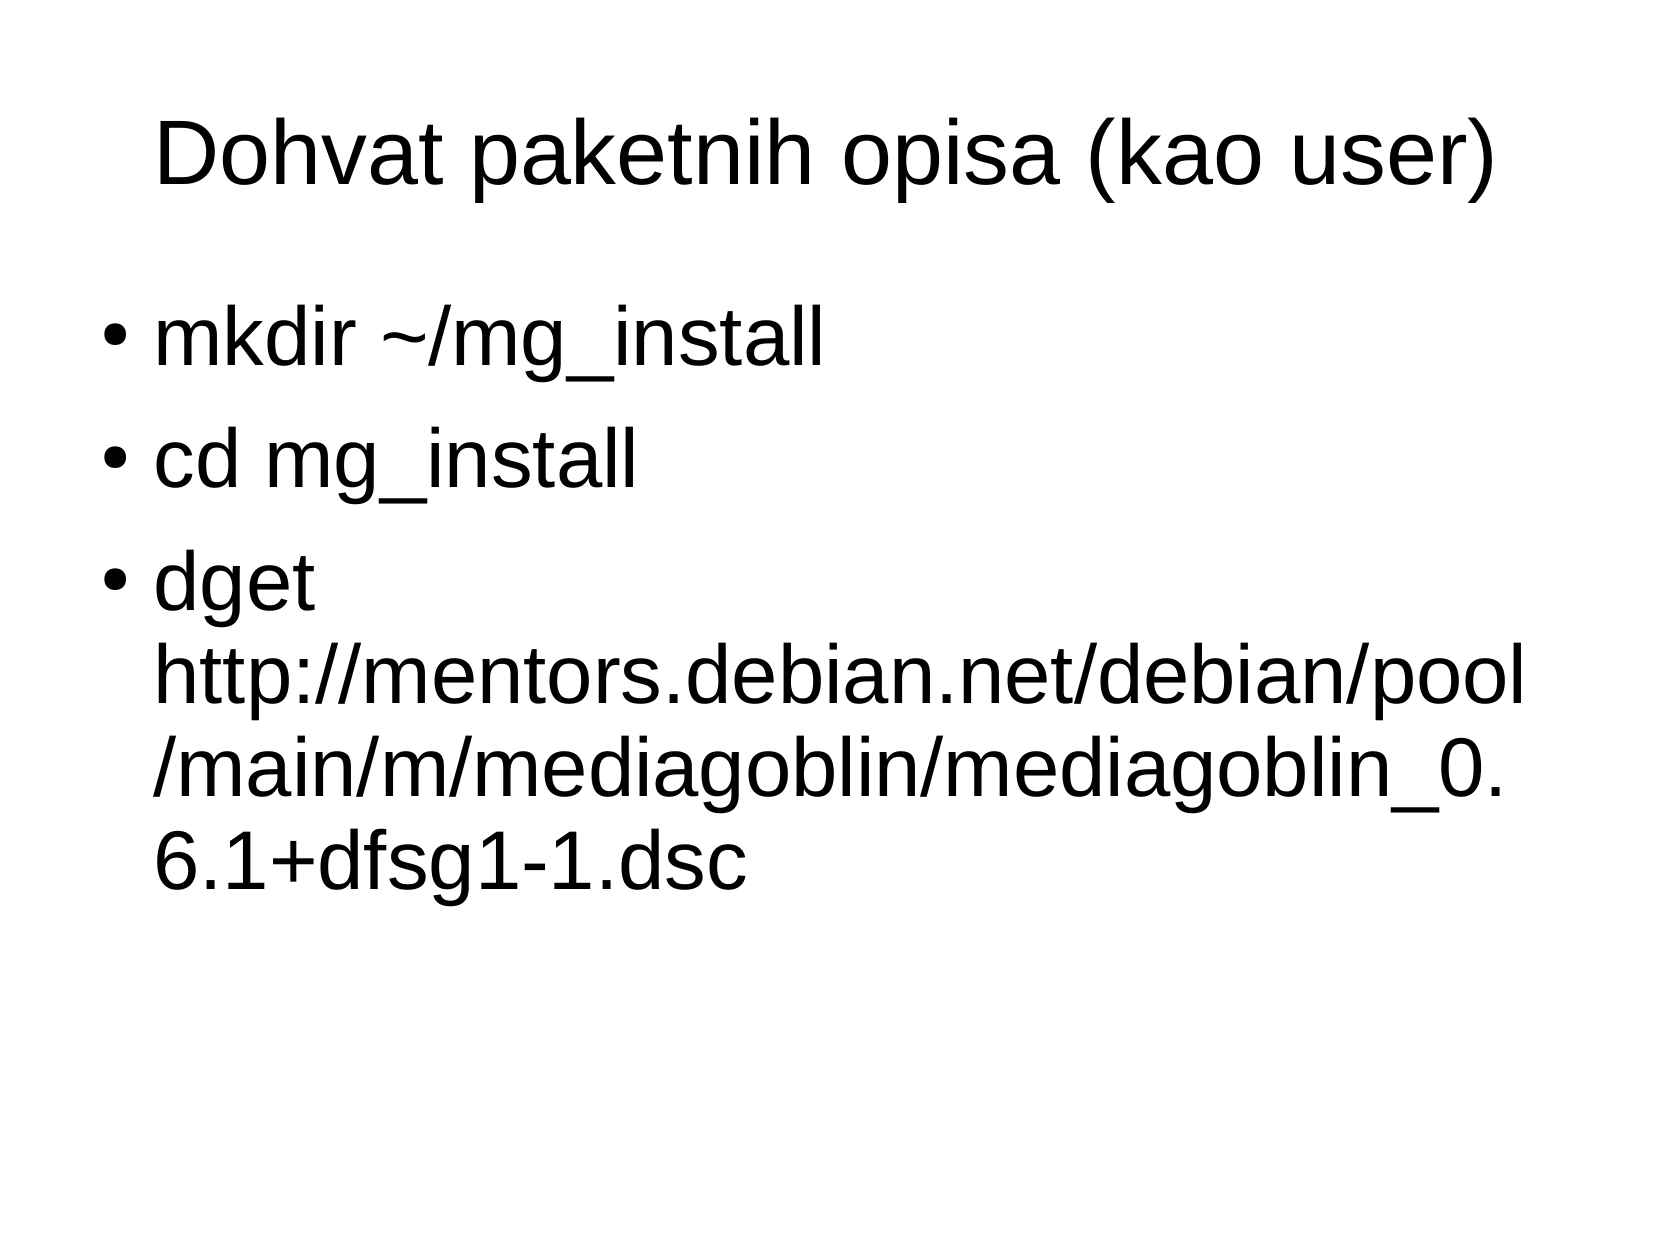

# Dohvat paketnih opisa (kao user)
mkdir ~/mg_install
cd mg_install
dget http://mentors.debian.net/debian/pool/main/m/mediagoblin/mediagoblin_0.6.1+dfsg1-1.dsc